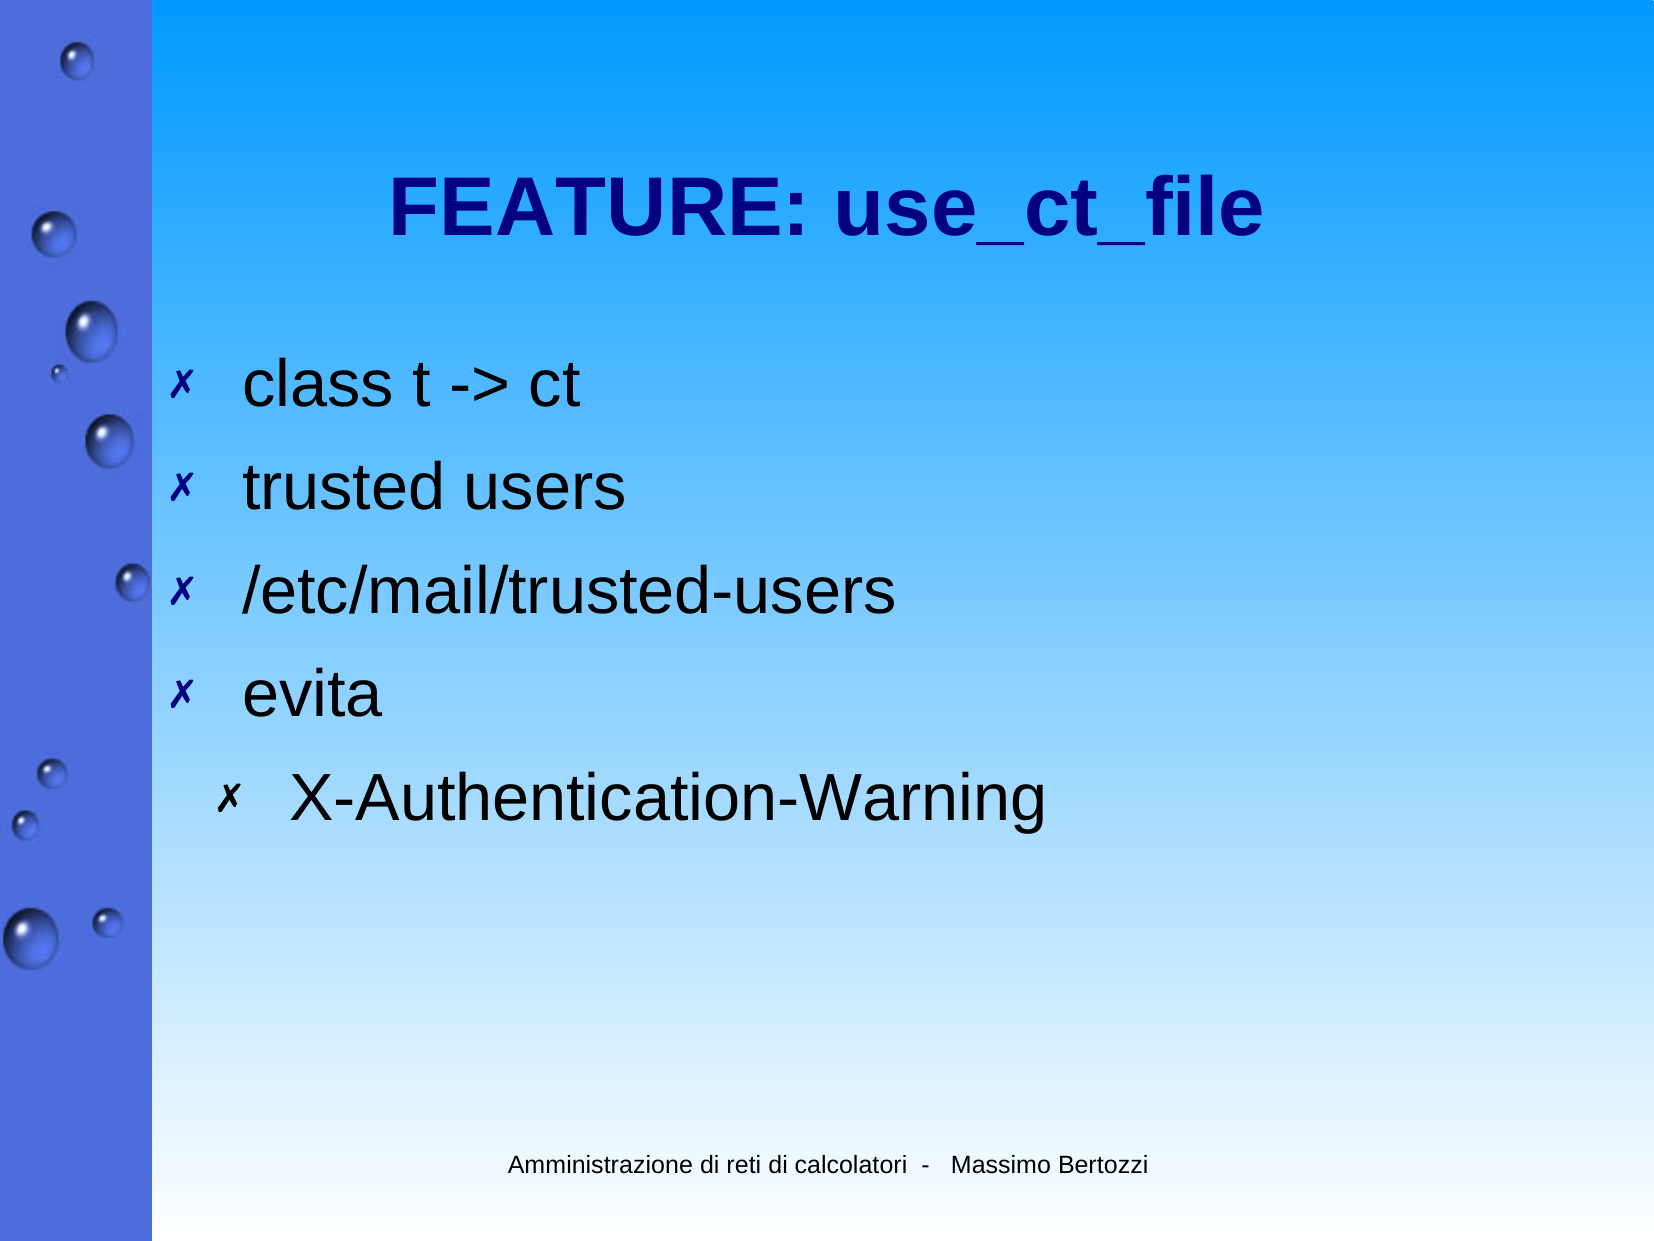

# FEATURE: use_ct_file
class t -> ct
trusted users
/etc/mail/trusted-users
evita
X-Authentication-Warning